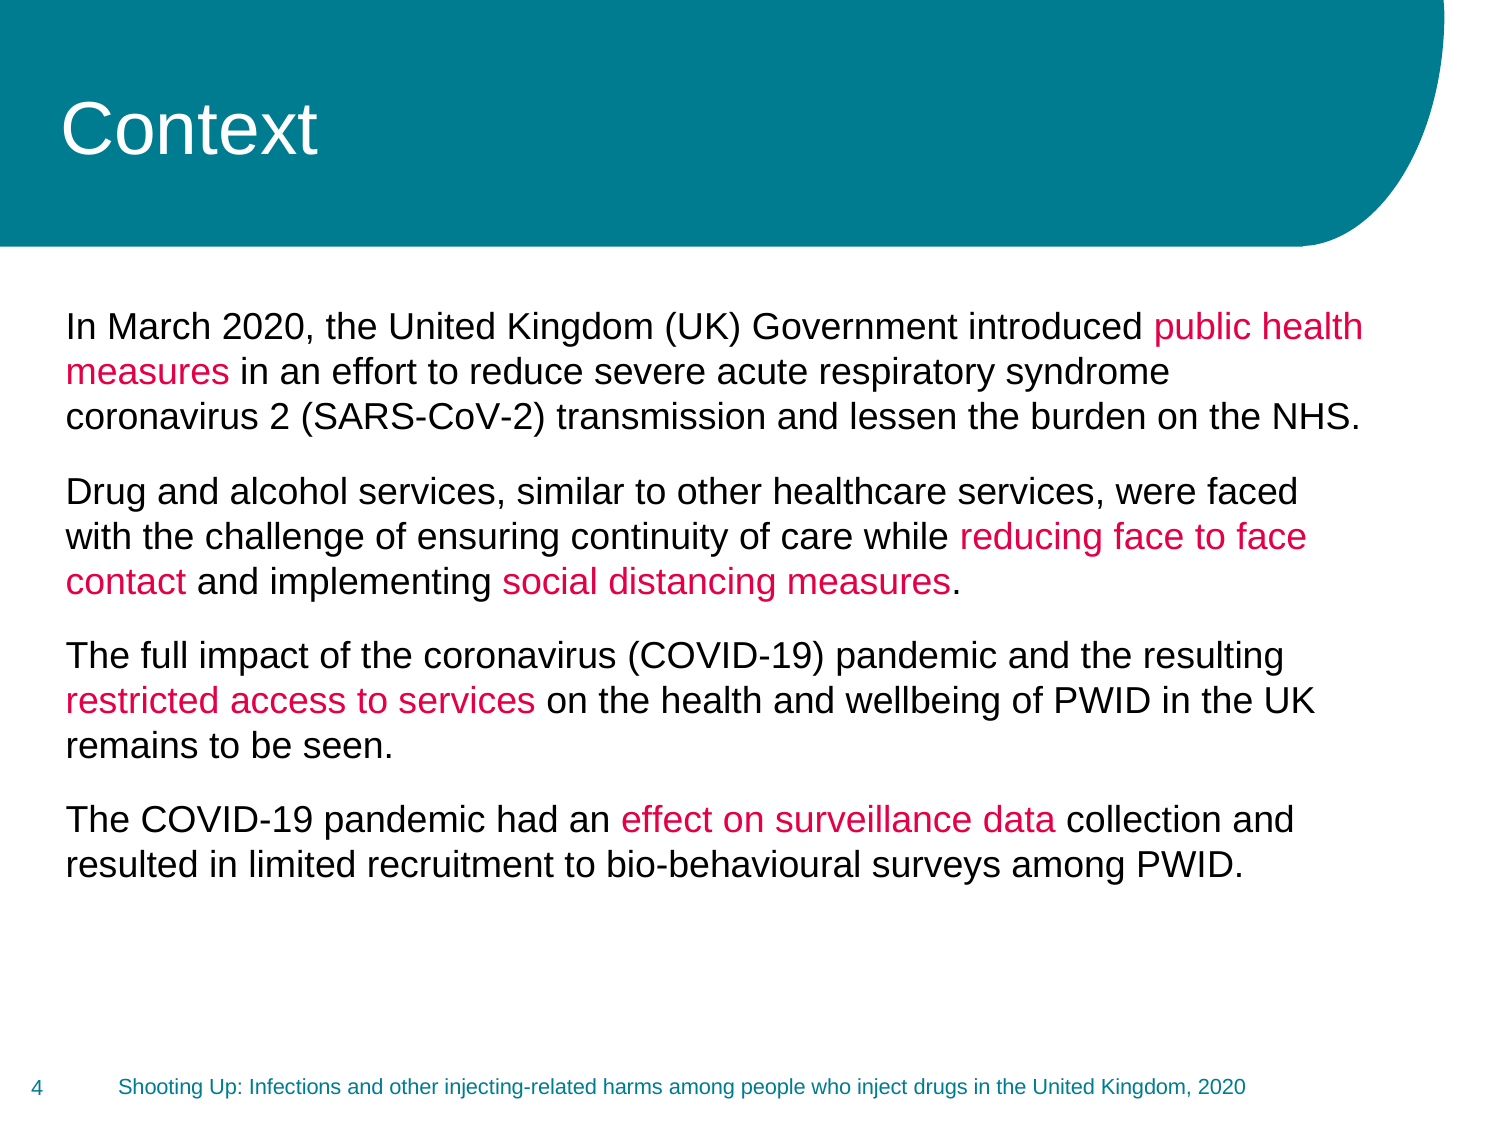

Context
In March 2020, the United Kingdom (UK) Government introduced public health measures in an effort to reduce severe acute respiratory syndrome coronavirus 2 (SARS-CoV-2) transmission and lessen the burden on the NHS.
Drug and alcohol services, similar to other healthcare services, were faced with the challenge of ensuring continuity of care while reducing face to face contact and implementing social distancing measures.
The full impact of the coronavirus (COVID-19) pandemic and the resulting restricted access to services on the health and wellbeing of PWID in the UK remains to be seen.
The COVID-19 pandemic had an effect on surveillance data collection and resulted in limited recruitment to bio-behavioural surveys among PWID.
1
Shooting Up: Infections and other injecting-related harms among people who inject drugs in the United Kingdom, 2020